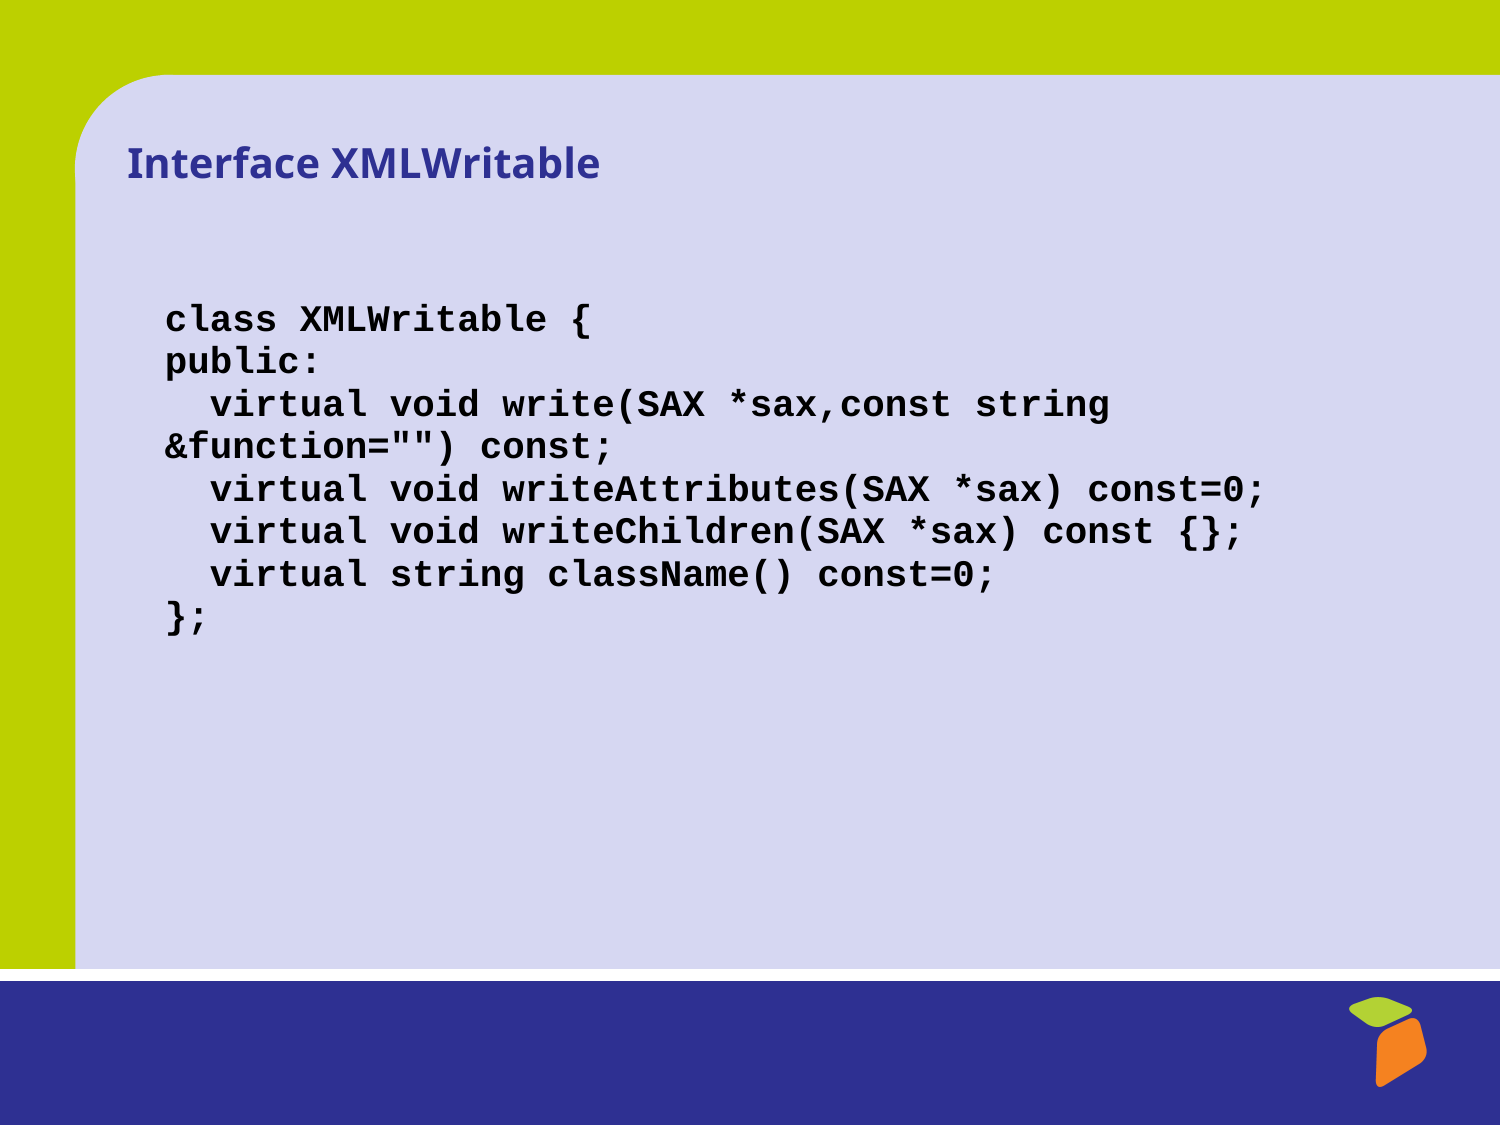

# Interface XMLWritable
class XMLWritable {
public:
 virtual void write(SAX *sax,const string &function="") const;
 virtual void writeAttributes(SAX *sax) const=0;
 virtual void writeChildren(SAX *sax) const {};
 virtual string className() const=0;
};